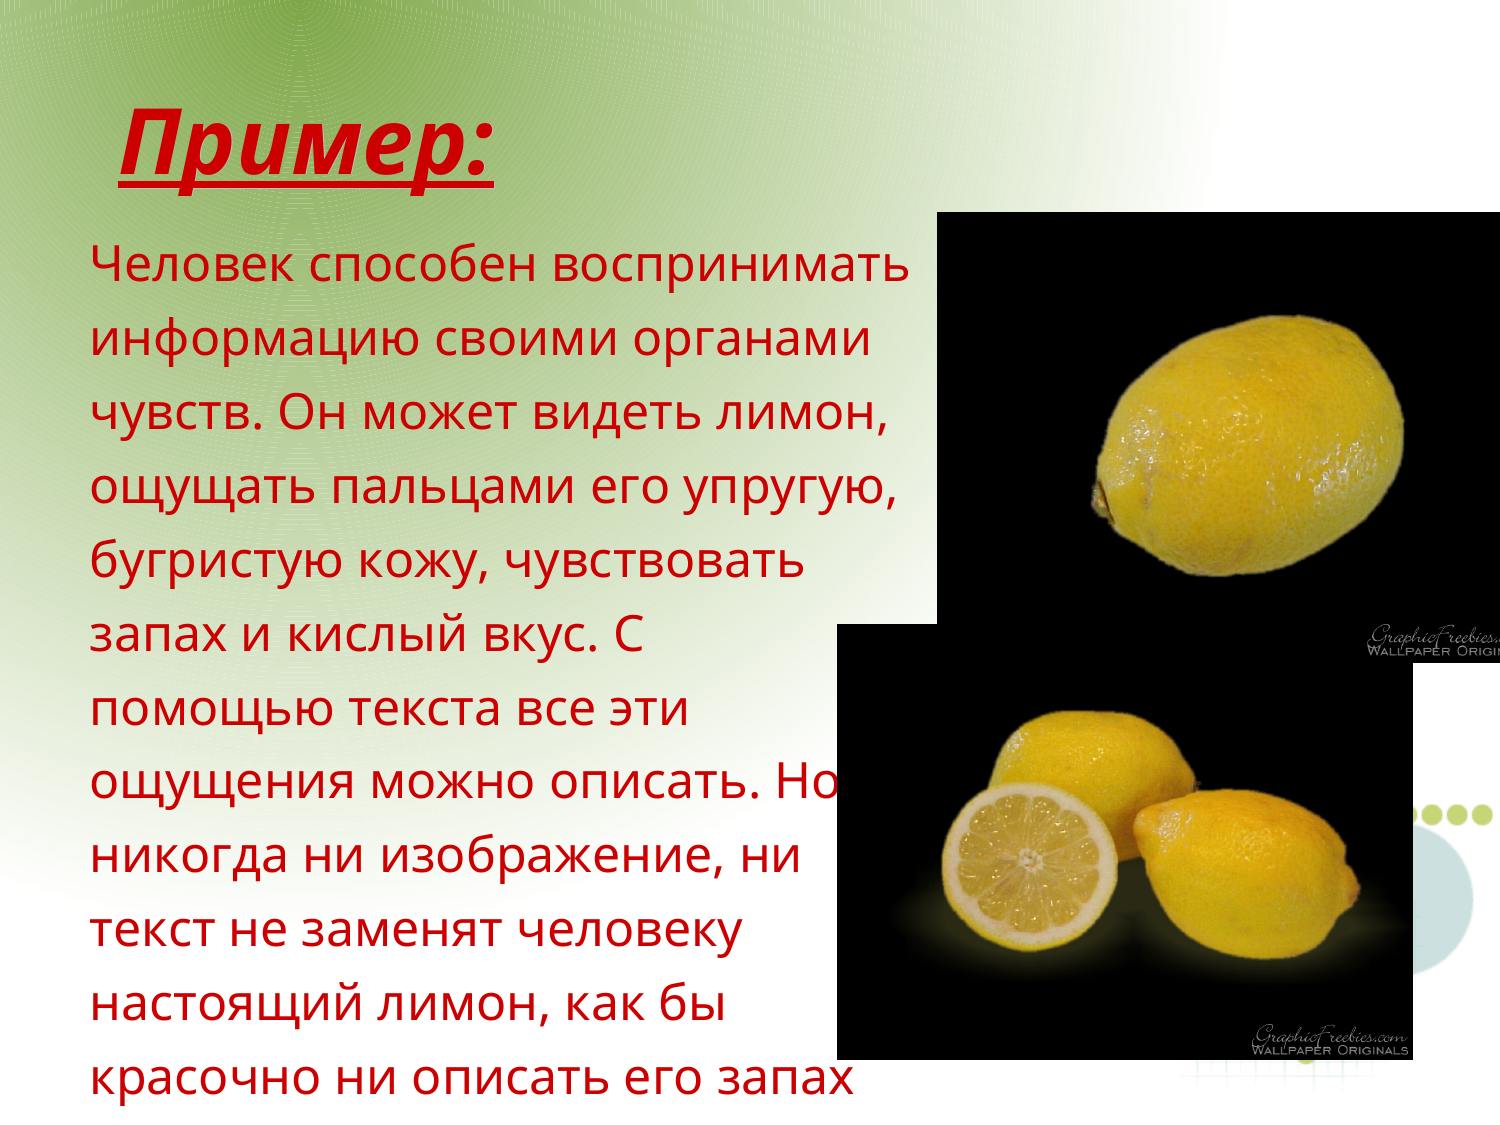

# Пример:
Человек способен воспринимать
информацию своими органами
чувств. Он может видеть лимон,
ощущать пальцами его упругую,
бугристую кожу, чувствовать
запах и кислый вкус. С
помощью текста все эти
ощущения можно описать. Но
никогда ни изображение, ни
текст не заменят человеку
настоящий лимон, как бы
красочно ни описать его запах
или вкус.